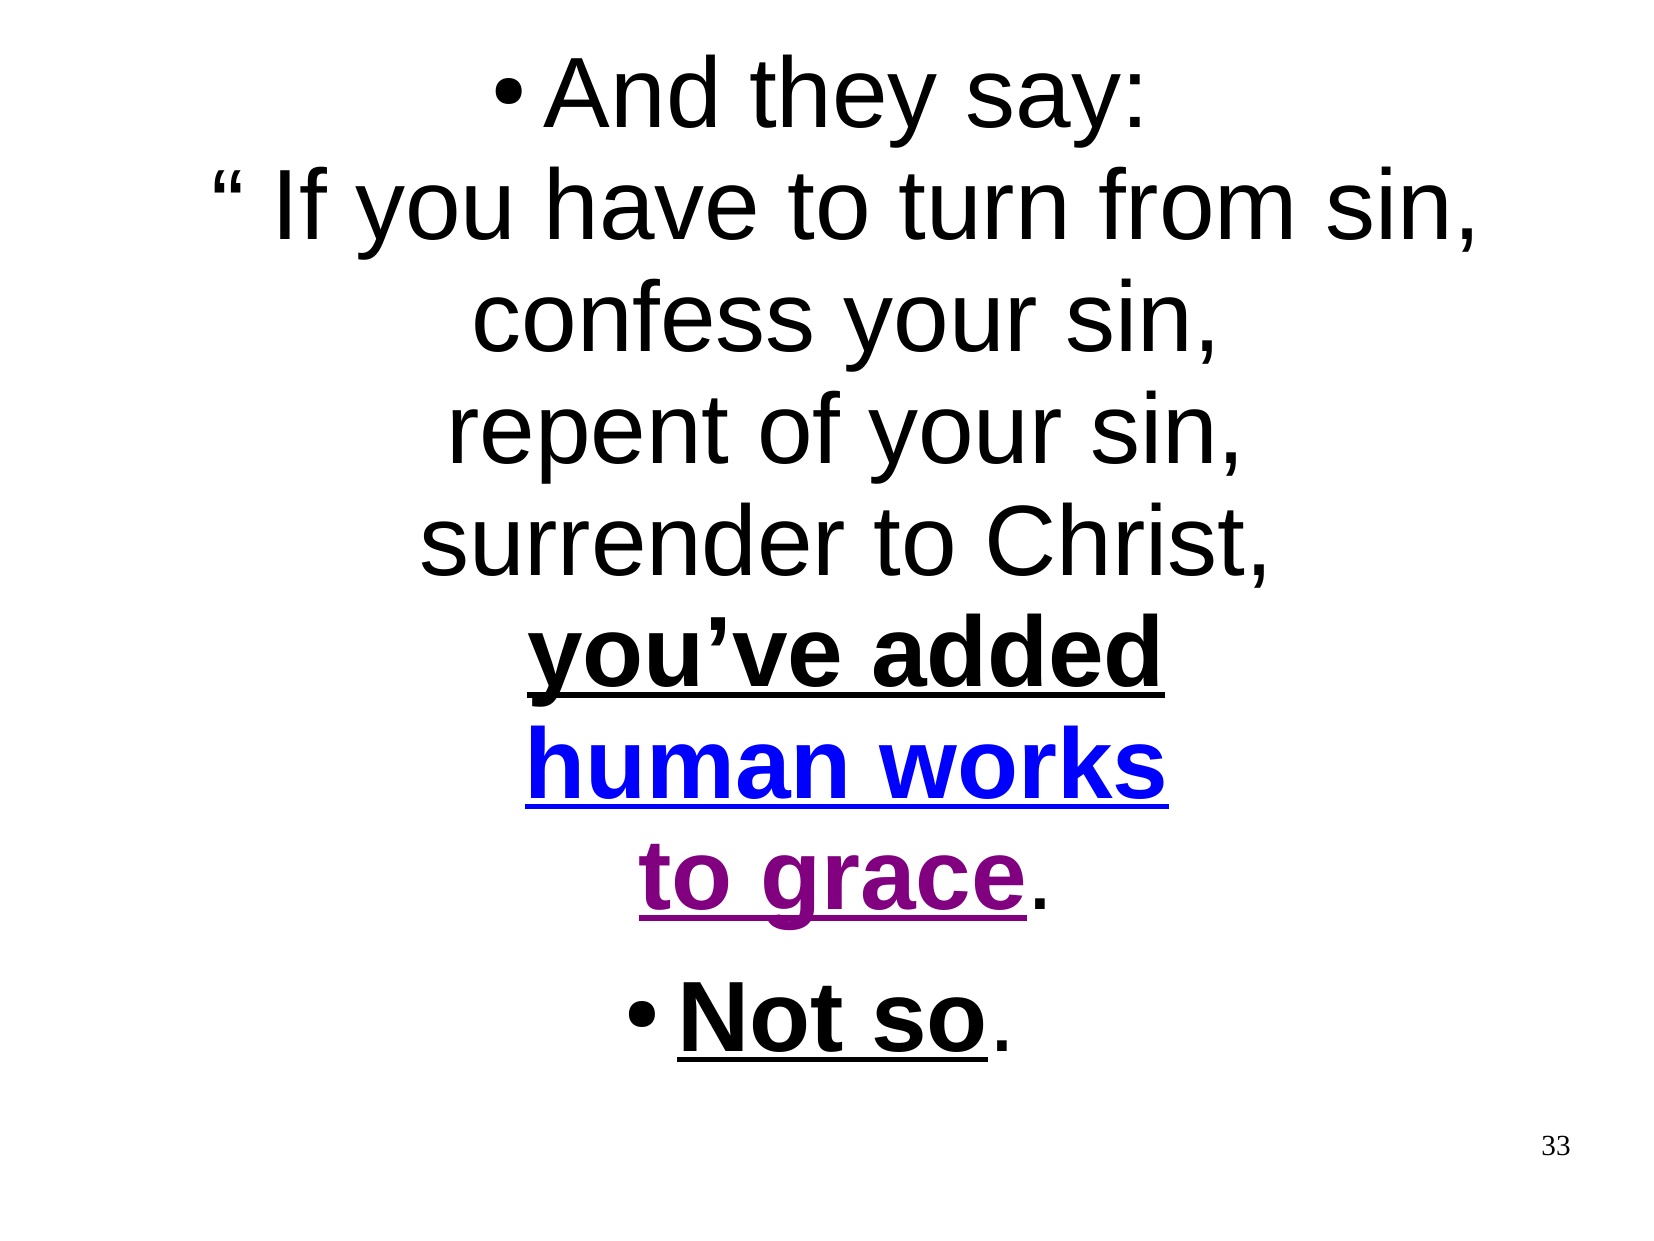

# And they say: “ If you have to turn from sin, confess your sin, repent of your sin, surrender to Christ, you’ve added human works to grace.
Not so.
33